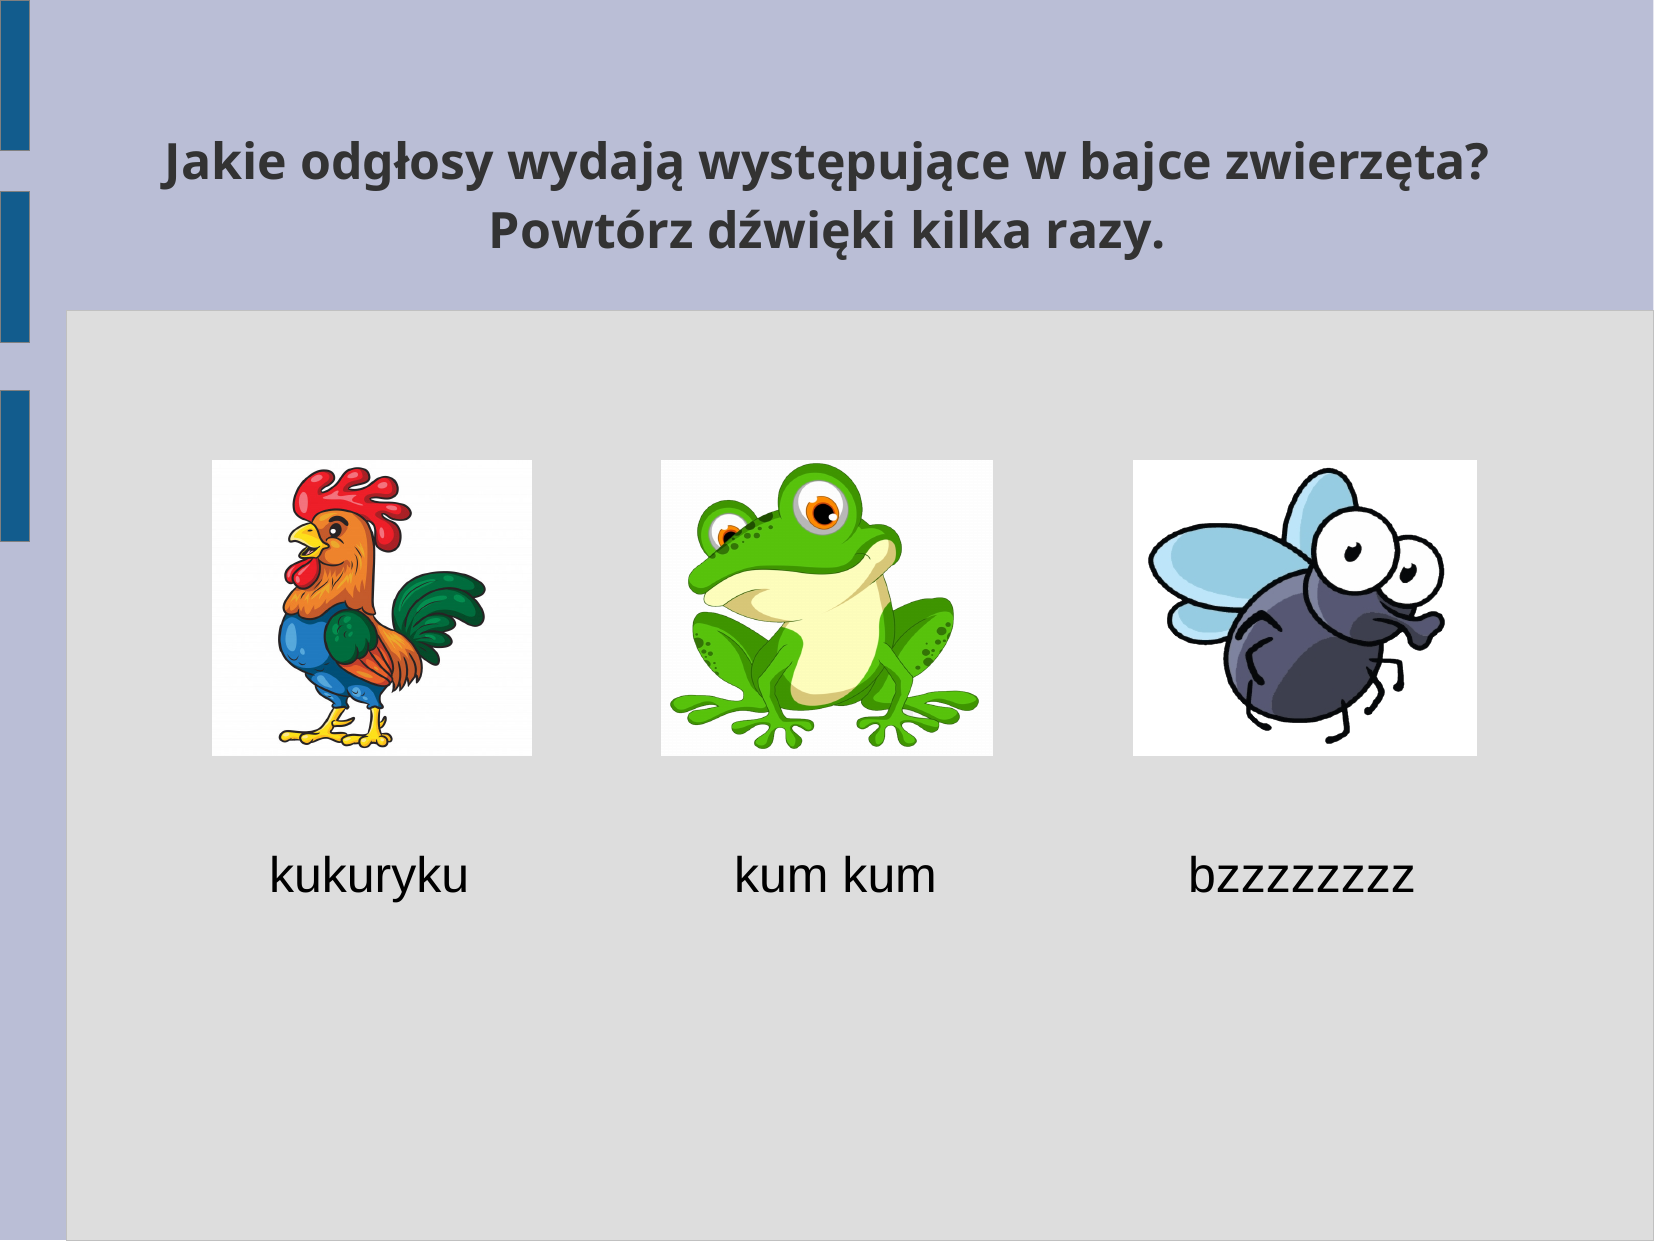

# Jakie odgłosy wydają występujące w bajce zwierzęta? Powtórz dźwięki kilka razy.
		kukuryku kum kum bzzzzzzzz